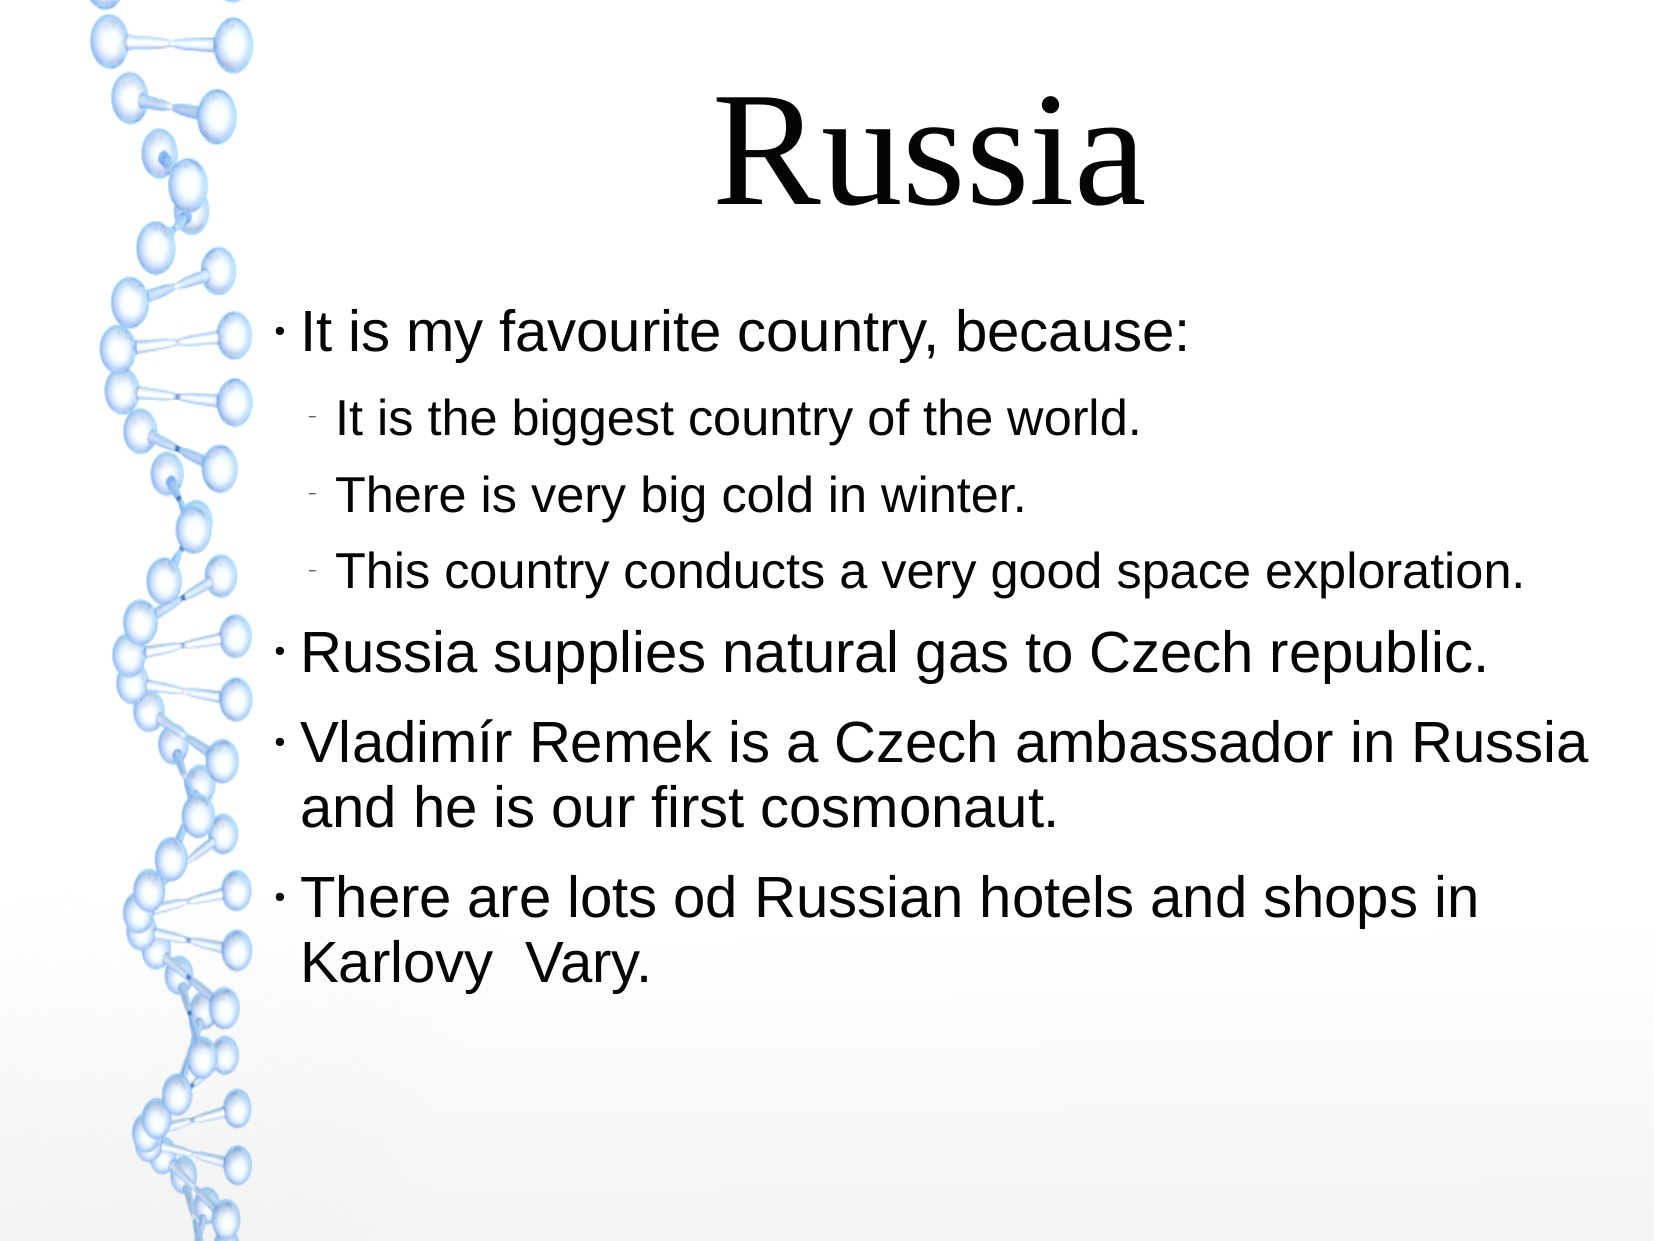

# Russia
It is my favourite country, because:
It is the biggest country of the world.
There is very big cold in winter.
This country conducts a very good space exploration.
Russia supplies natural gas to Czech republic.
Vladimír Remek is a Czech ambassador in Russia and he is our first cosmonaut.
There are lots od Russian hotels and shops in Karlovy Vary.